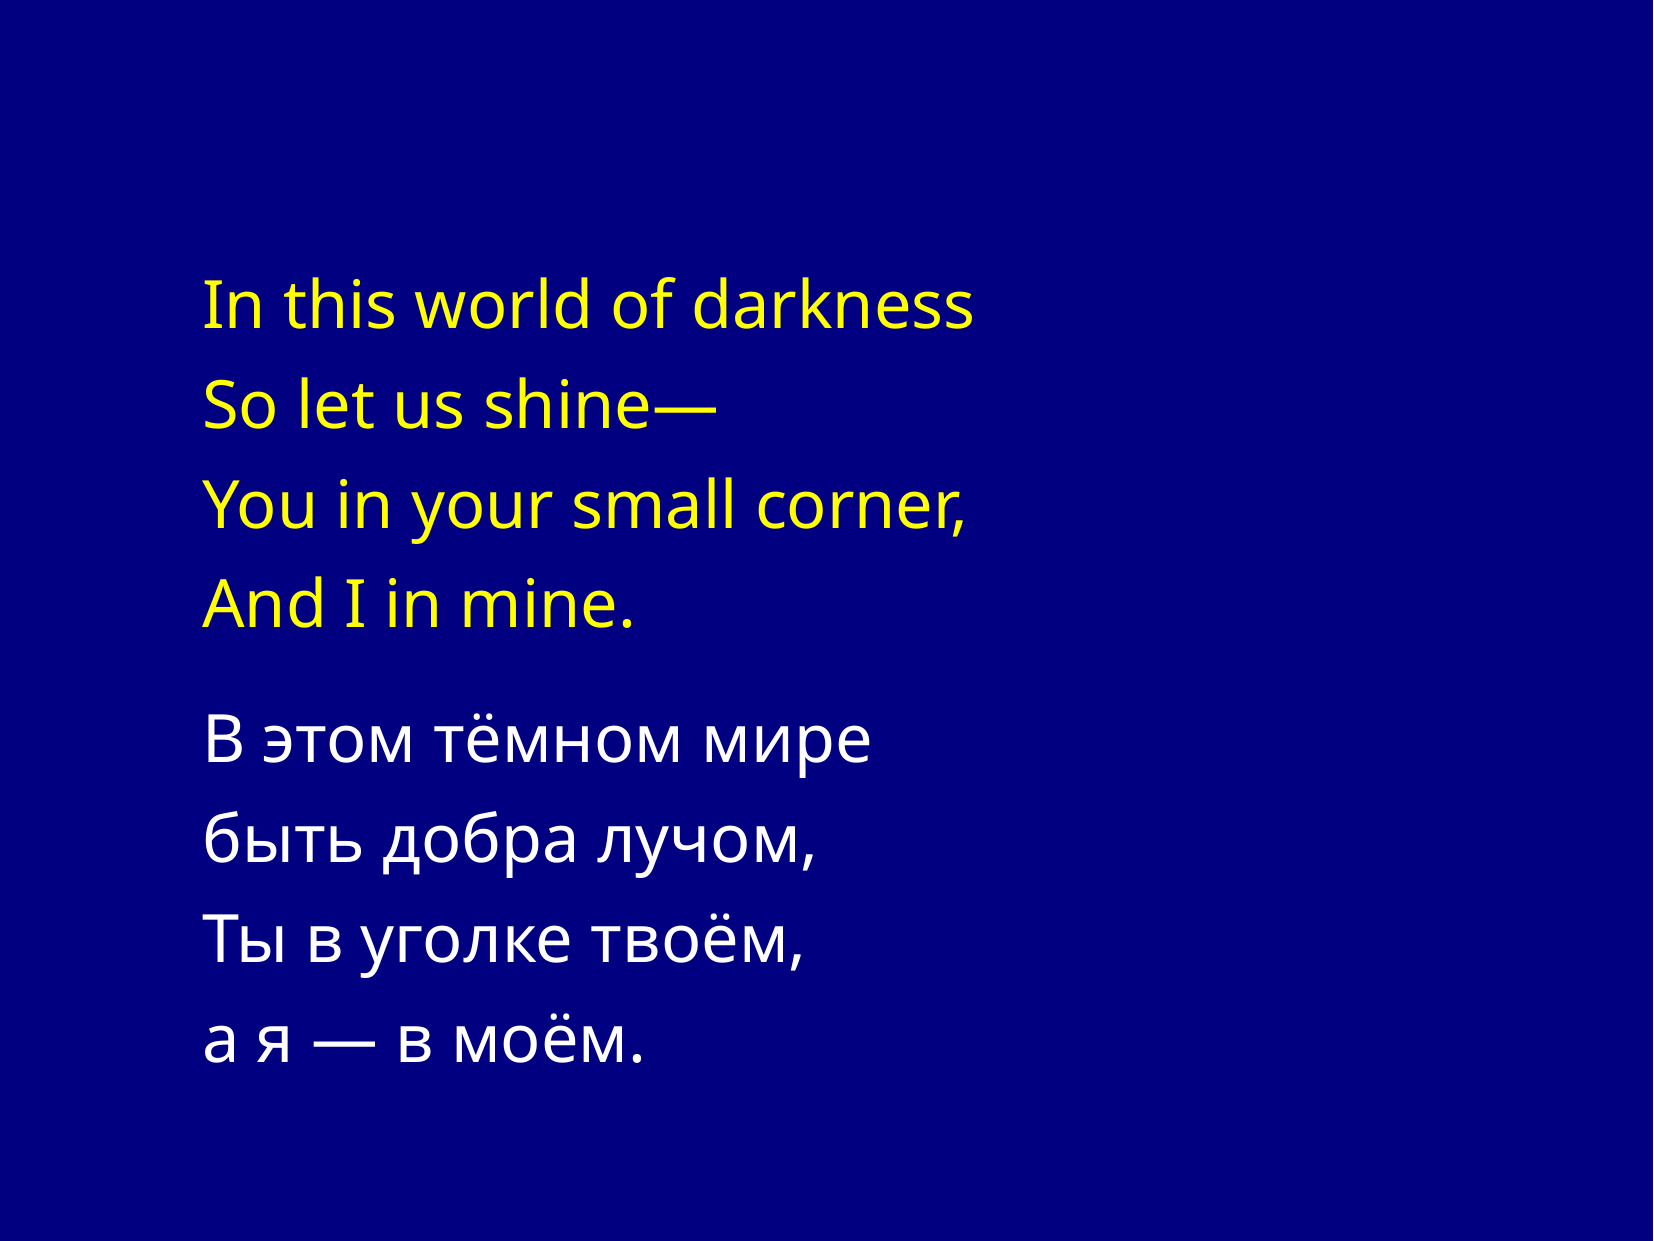

In this world of darkness
	So let us shine—
	You in your small corner,
	And I in mine.
	В этом тёмном мире
	быть добра лучом,
	Ты в уголке твоём,
	а я — в моём.